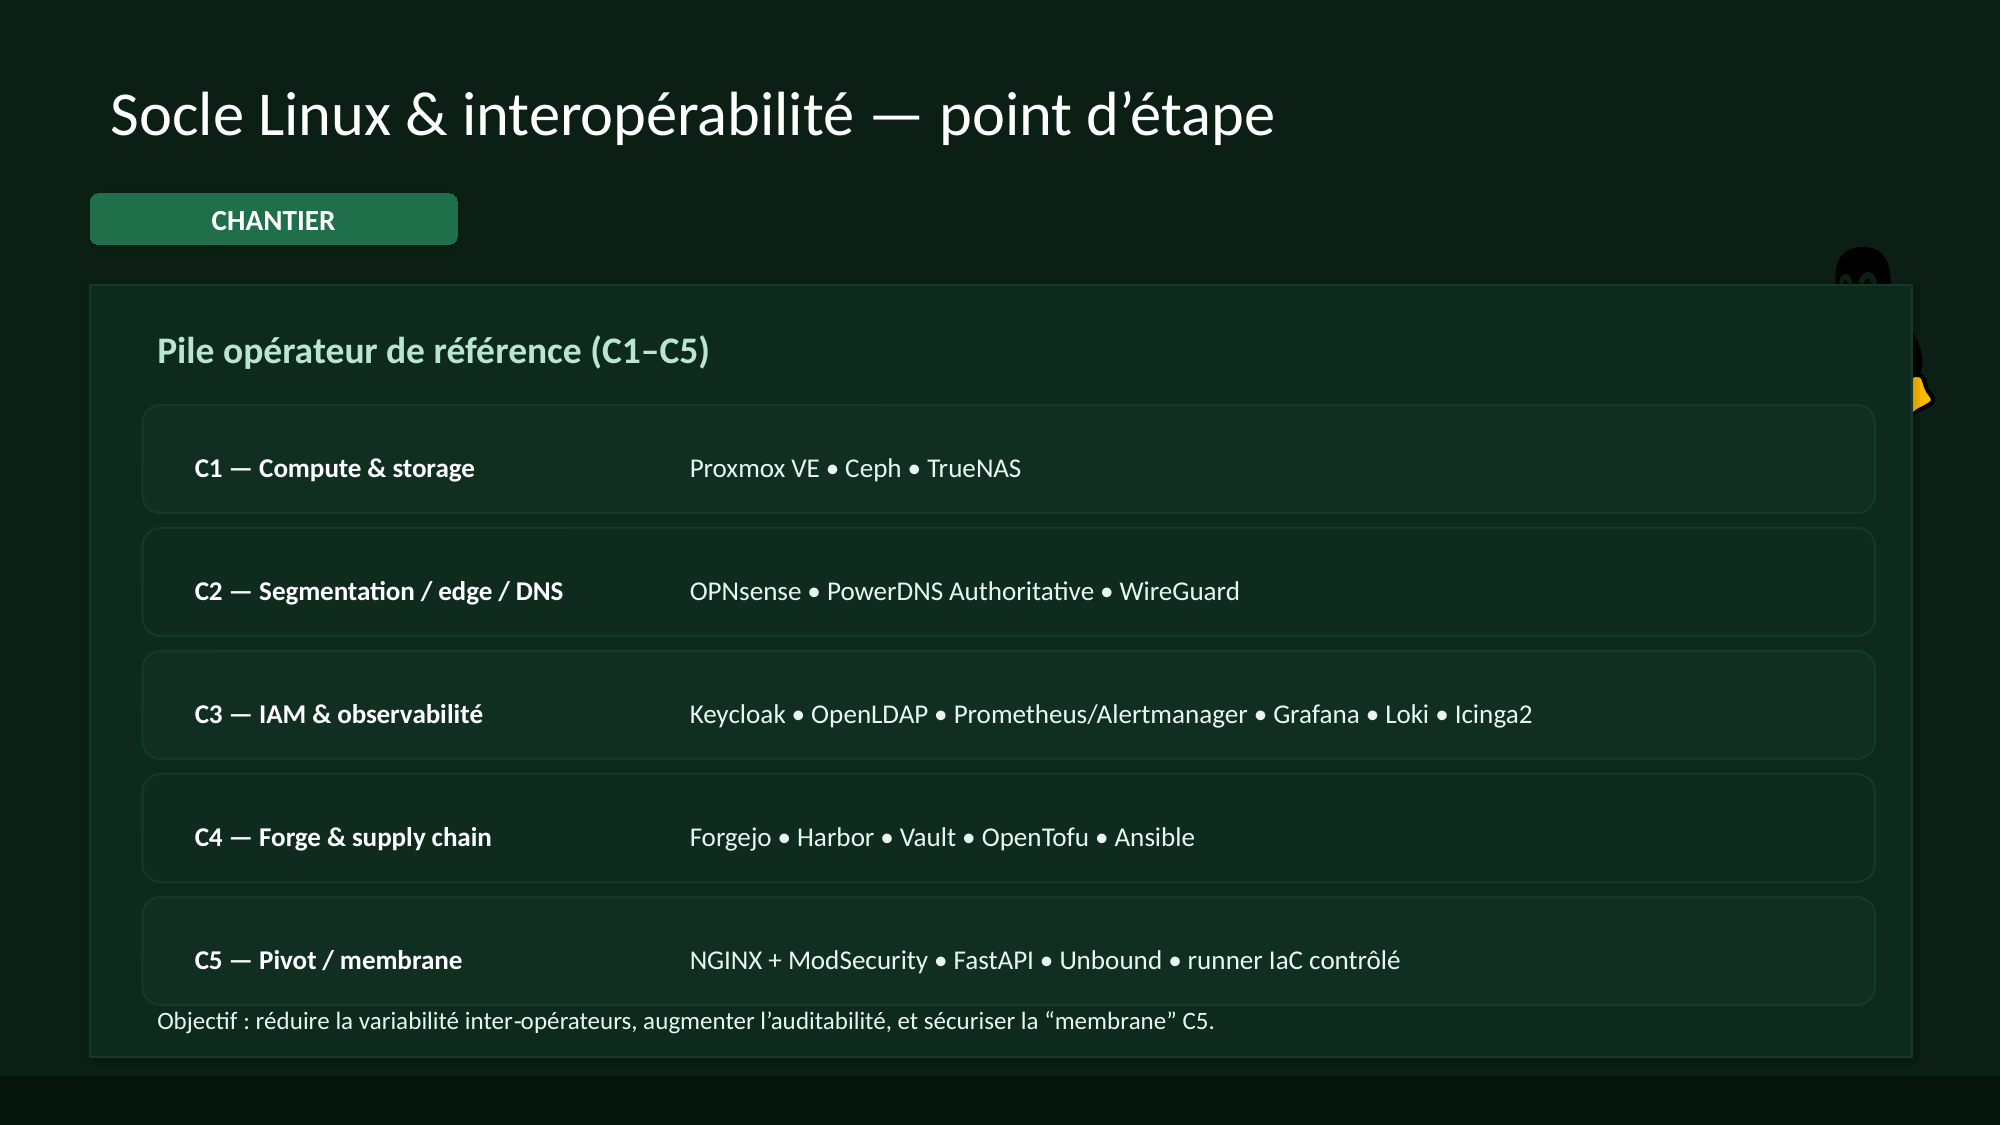

Socle Linux & interopérabilité — point d’étape
CHANTIER
Pile opérateur de référence (C1–C5)
C1 — Compute & storage
Proxmox VE • Ceph • TrueNAS
C2 — Segmentation / edge / DNS
OPNsense • PowerDNS Authoritative • WireGuard
C3 — IAM & observabilité
Keycloak • OpenLDAP • Prometheus/Alertmanager • Grafana • Loki • Icinga2
C4 — Forge & supply chain
Forgejo • Harbor • Vault • OpenTofu • Ansible
C5 — Pivot / membrane
NGINX + ModSecurity • FastAPI • Unbound • runner IaC contrôlé
Objectif : réduire la variabilité inter‑opérateurs, augmenter l’auditabilité, et sécuriser la “membrane” C5.
Chantier — socle Linux & interop